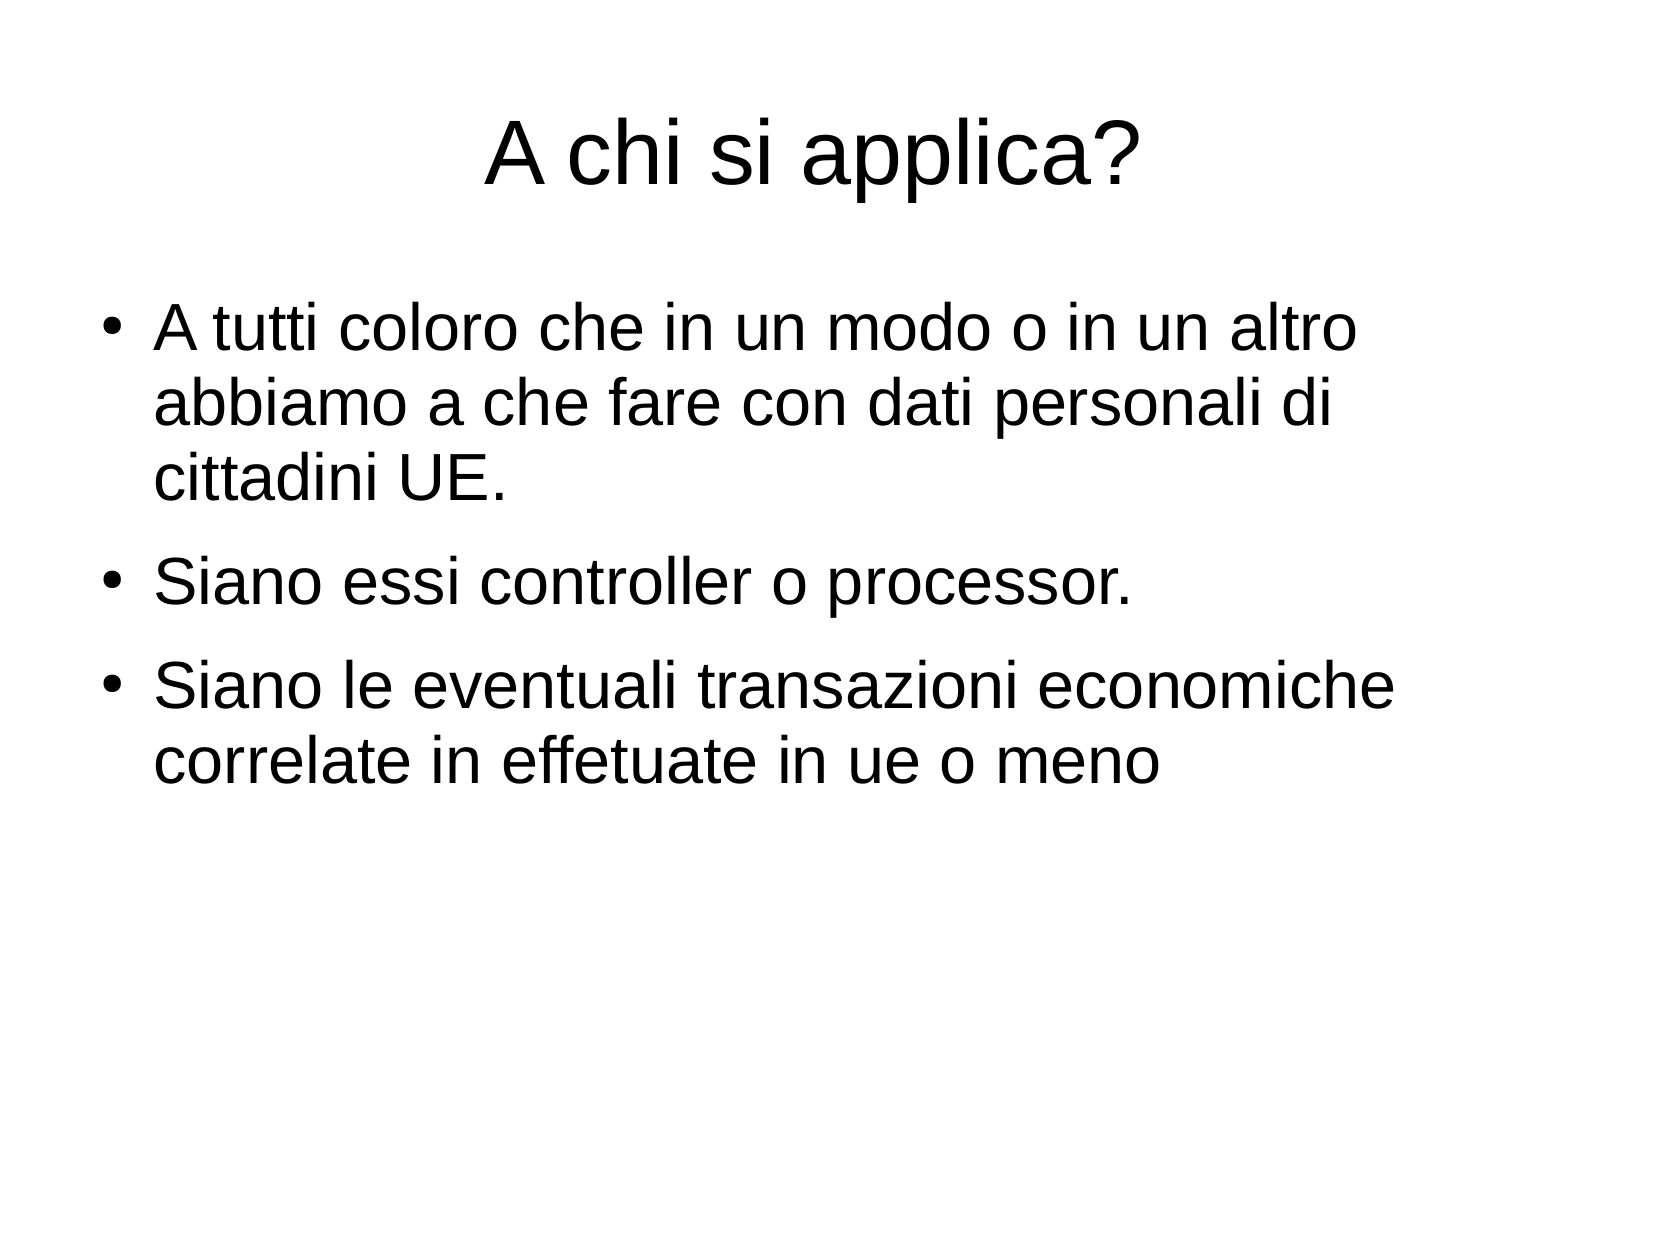

# A chi si applica?
A tutti coloro che in un modo o in un altro abbiamo a che fare con dati personali di cittadini UE.
Siano essi controller o processor.
Siano le eventuali transazioni economiche correlate in effetuate in ue o meno